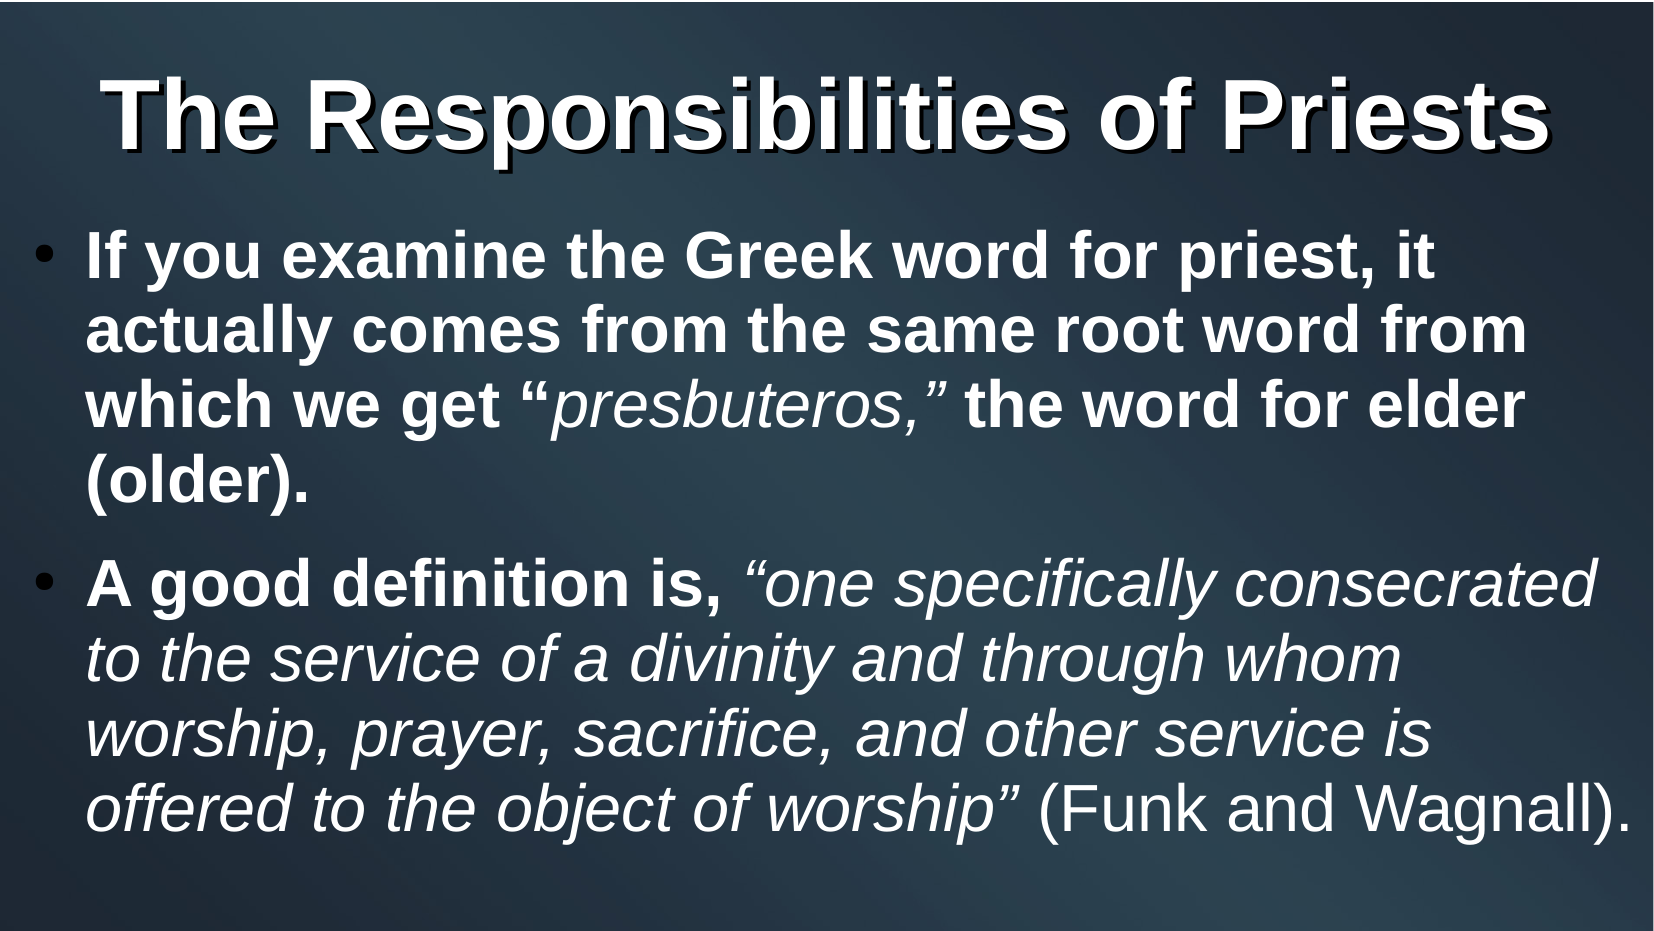

# The Responsibilities of Priests
If you examine the Greek word for priest, it actually comes from the same root word from which we get “presbuteros,” the word for elder (older).
A good definition is, “one specifically consecrated to the service of a divinity and through whom worship, prayer, sacrifice, and other service is offered to the object of worship” (Funk and Wagnall).